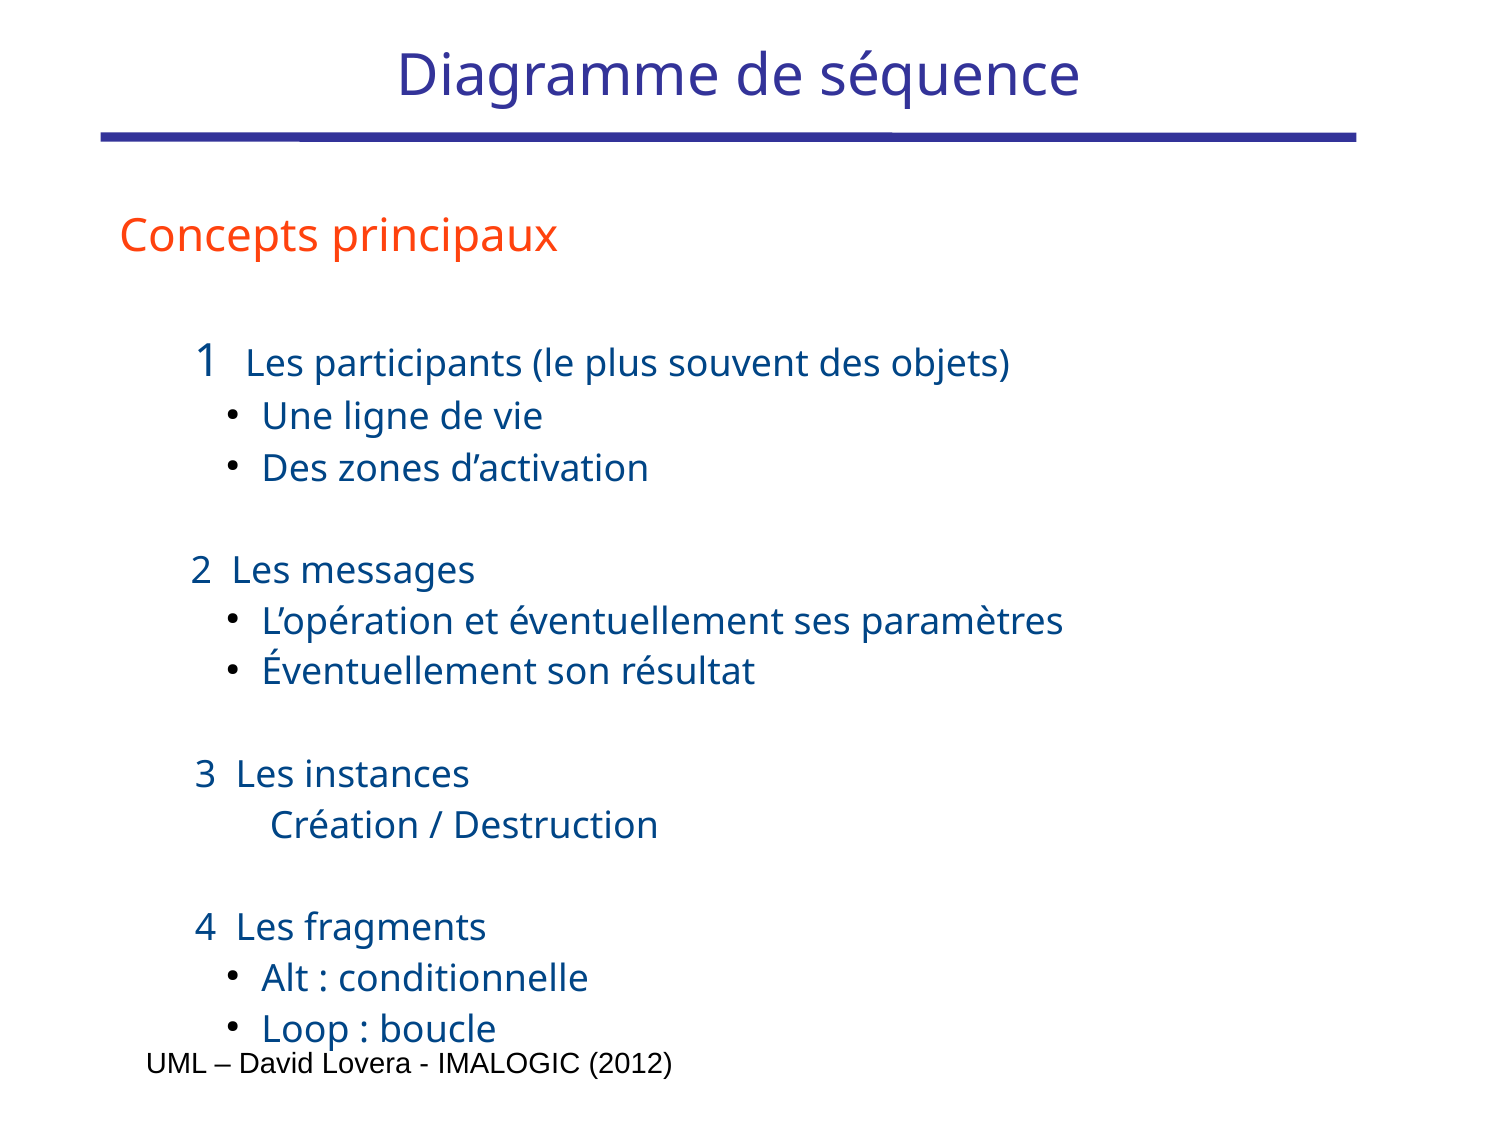

Diagramme de séquence
Concepts principaux
	1 Les participants (le plus souvent des objets)
Une ligne de vie
Des zones d’activation
2 Les messages
L’opération et éventuellement ses paramètres
Éventuellement son résultat
	3 Les instances
		Création / Destruction
	4 Les fragments
Alt : conditionnelle
Loop : boucle
# UML – David Lovera - IMALOGIC (2012)